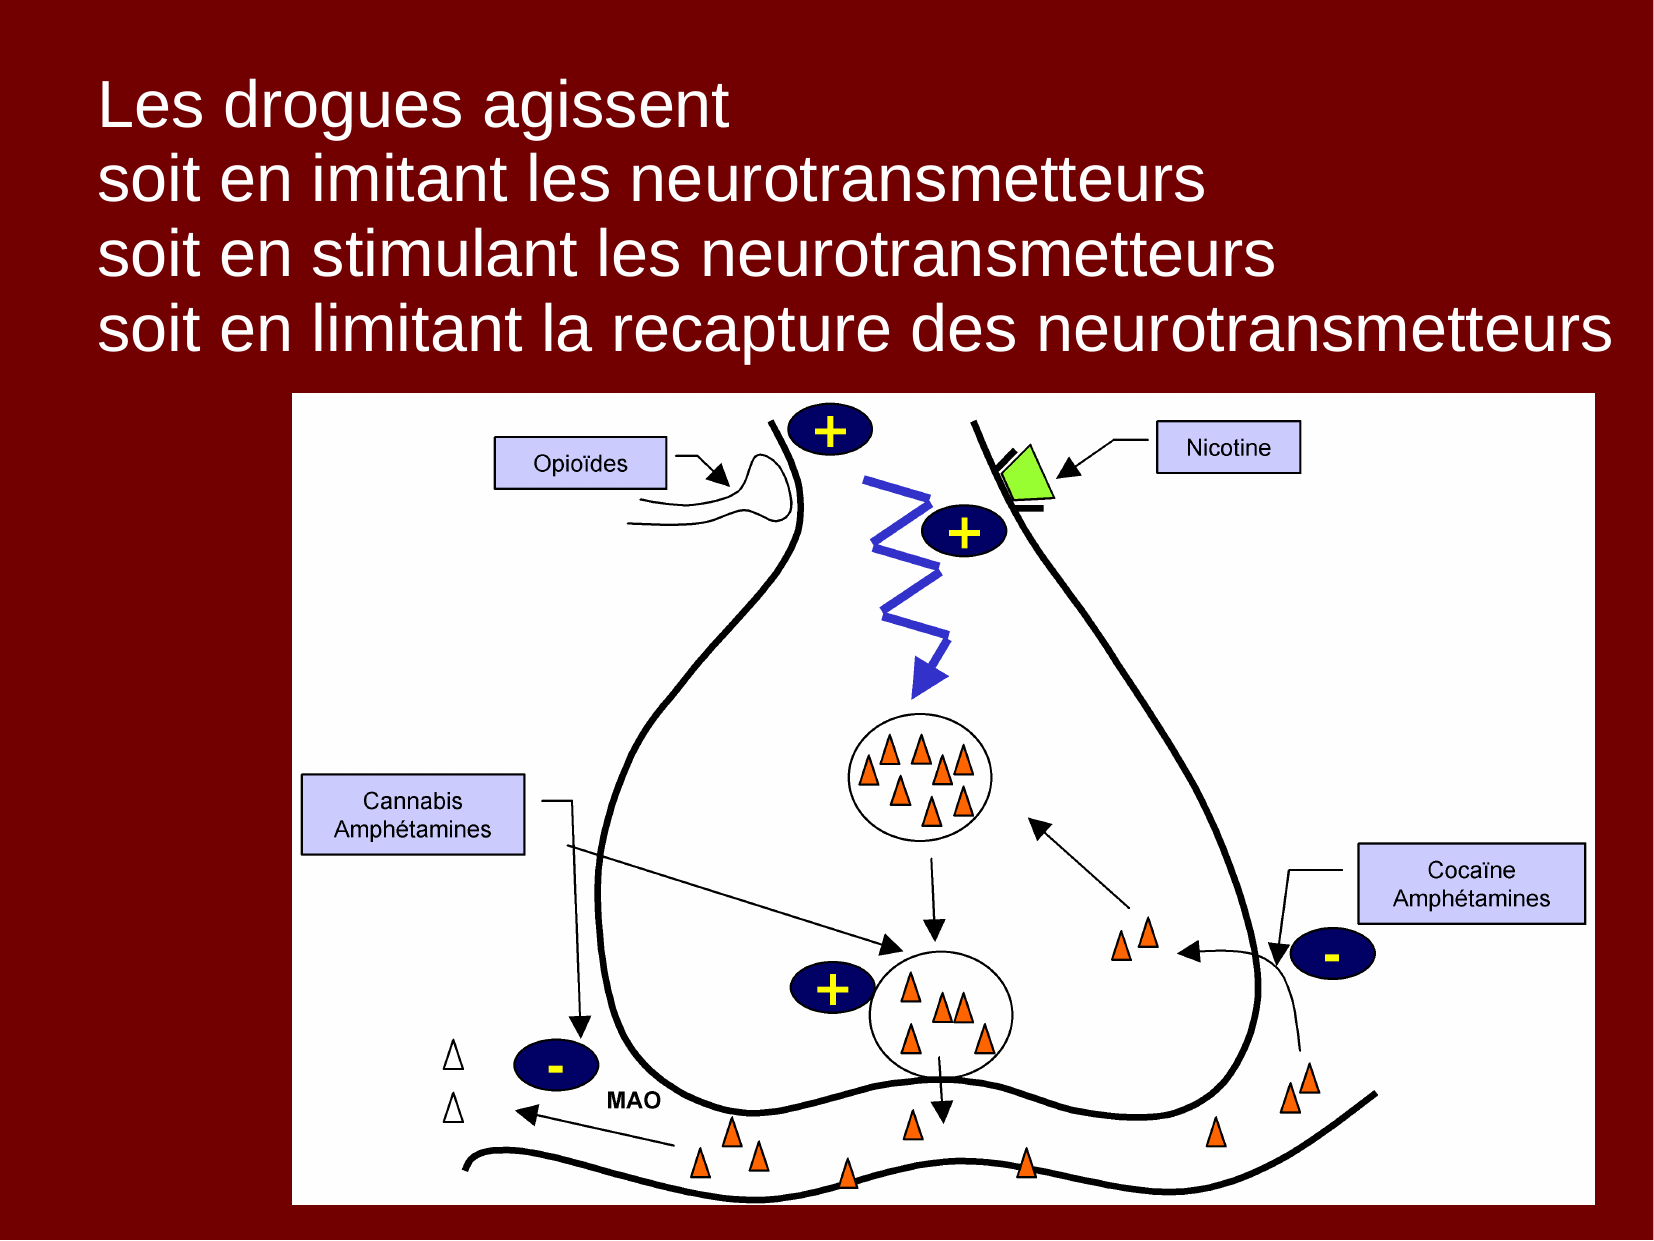

# Les drogues agissent soit en imitant les neurotransmetteurs soit en stimulant les neurotransmetteurs soit en limitant la recapture des neurotransmetteurs